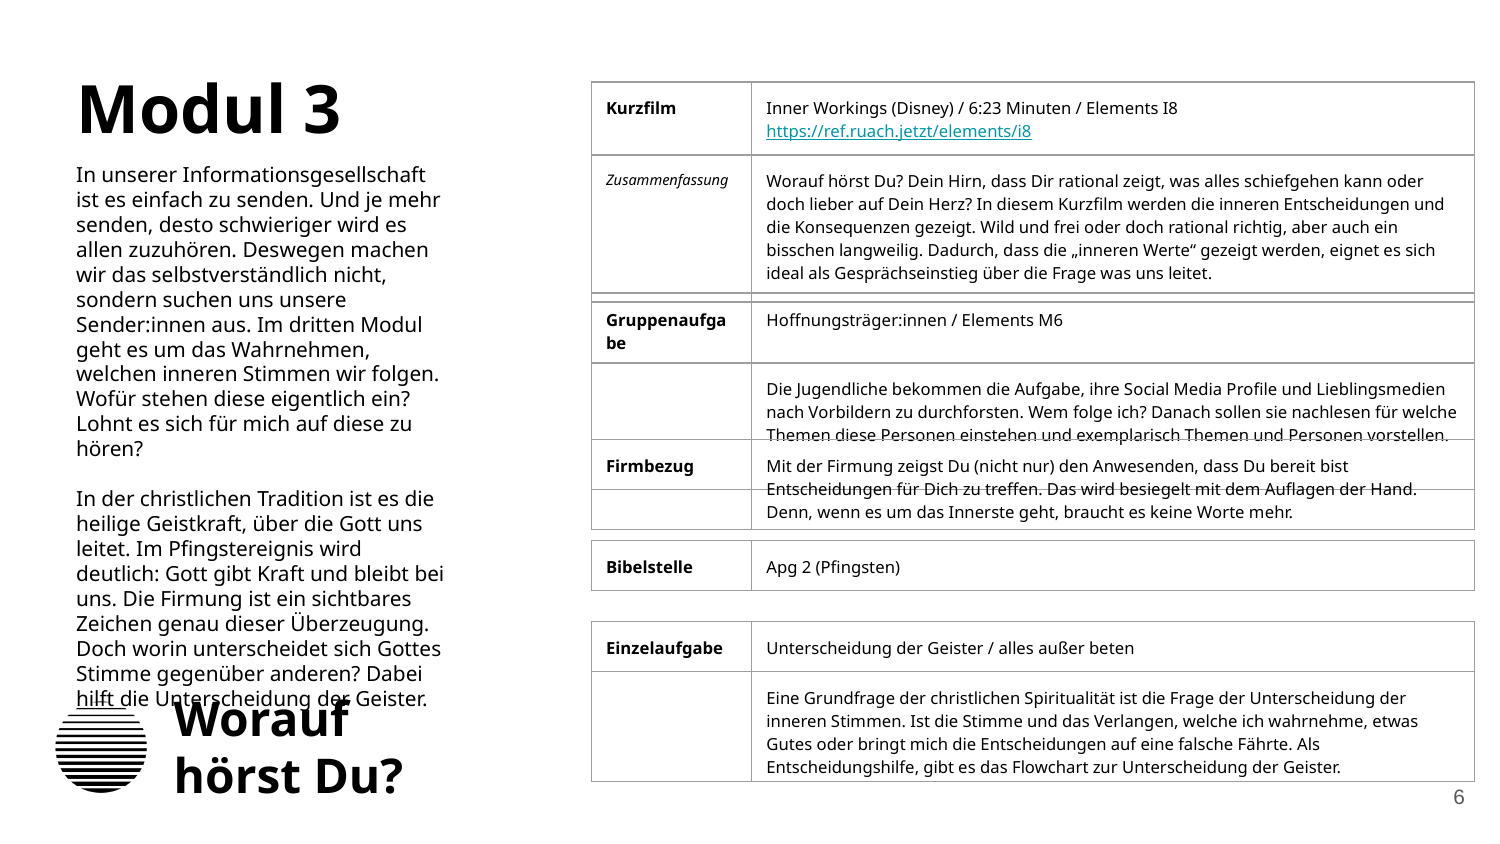

Modul 3
| Kurzfilm | Inner Workings (Disney) / 6:23 Minuten / Elements I8 https://ref.ruach.jetzt/elements/i8 |
| --- | --- |
| Zusammenfassung | Worauf hörst Du? Dein Hirn, dass Dir rational zeigt, was alles schiefgehen kann oder doch lieber auf Dein Herz? In diesem Kurzfilm werden die inneren Entscheidungen und die Konsequenzen gezeigt. Wild und frei oder doch rational richtig, aber auch ein bisschen langweilig. Dadurch, dass die „inneren Werte“ gezeigt werden, eignet es sich ideal als Gesprächseinstieg über die Frage was uns leitet. |
In unserer Informationsgesellschaft ist es einfach zu senden. Und je mehr senden, desto schwieriger wird es allen zuzuhören. Deswegen machen wir das selbstverständlich nicht, sondern suchen uns unsere Sender:innen aus. Im dritten Modul geht es um das Wahrnehmen, welchen inneren Stimmen wir folgen. Wofür stehen diese eigentlich ein? Lohnt es sich für mich auf diese zu hören?
In der christlichen Tradition ist es die heilige Geistkraft, über die Gott uns leitet. Im Pfingstereignis wird deutlich: Gott gibt Kraft und bleibt bei uns. Die Firmung ist ein sichtbares Zeichen genau dieser Überzeugung.
Doch worin unterscheidet sich Gottes Stimme gegenüber anderen? Dabei hilft die Unterscheidung der Geister.
| Gruppenaufgabe | Hoffnungsträger:innen / Elements M6 |
| --- | --- |
| | Die Jugendliche bekommen die Aufgabe, ihre Social Media Profile und Lieblingsmedien nach Vorbildern zu durchforsten. Wem folge ich? Danach sollen sie nachlesen für welche Themen diese Personen einstehen und exemplarisch Themen und Personen vorstellen. |
| Firmbezug | Mit der Firmung zeigst Du (nicht nur) den Anwesenden, dass Du bereit bist Entscheidungen für Dich zu treffen. Das wird besiegelt mit dem Auflagen der Hand. Denn, wenn es um das Innerste geht, braucht es keine Worte mehr. |
| --- | --- |
| Bibelstelle | Apg 2 (Pfingsten) |
| --- | --- |
| Einzelaufgabe | Unterscheidung der Geister / alles außer beten |
| --- | --- |
| | Eine Grundfrage der christlichen Spiritualität ist die Frage der Unterscheidung der inneren Stimmen. Ist die Stimme und das Verlangen, welche ich wahrnehme, etwas Gutes oder bringt mich die Entscheidungen auf eine falsche Fährte. Als Entscheidungshilfe, gibt es das Flowchart zur Unterscheidung der Geister. |
Worauf hörst Du?